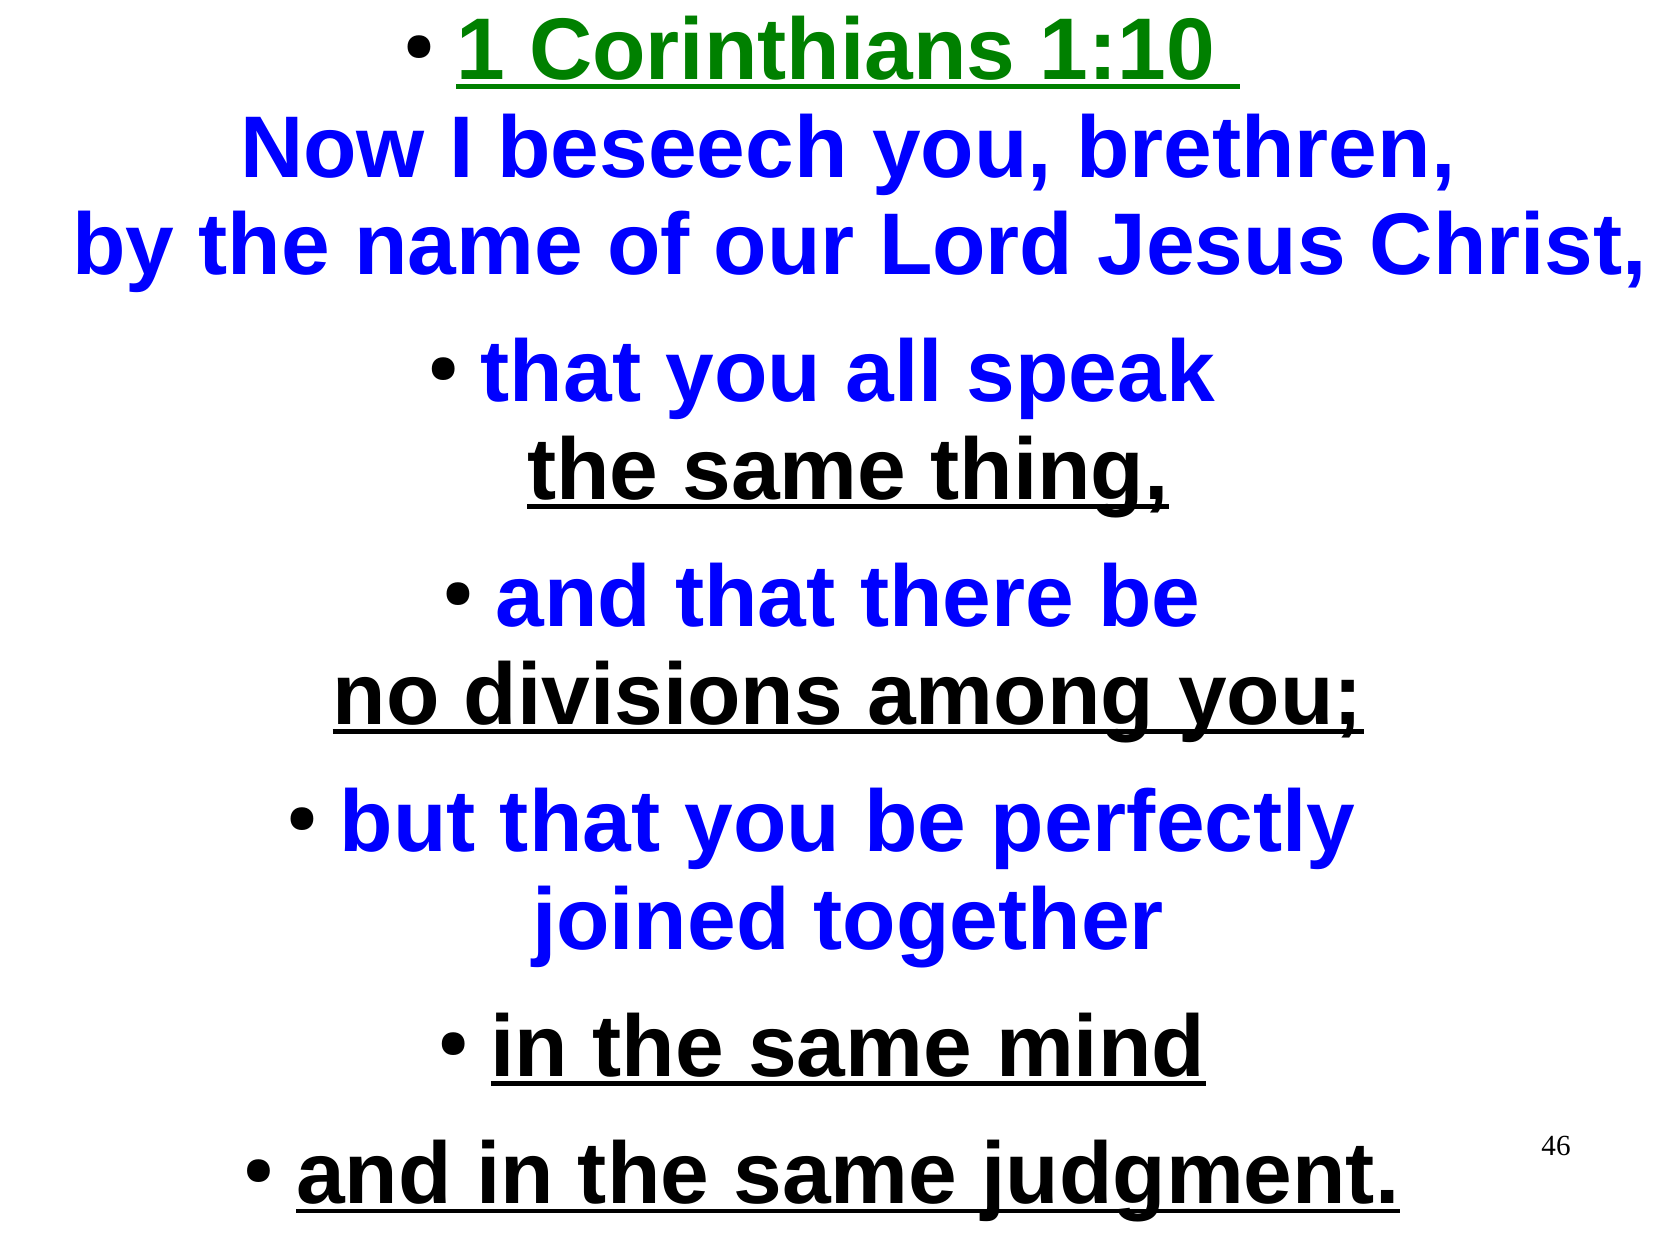

# 1 Corinthians 1:10  Now I beseech you, brethren, by the name of our Lord Jesus Christ,
that you all speak
the same thing,
and that there be
no divisions among you;
but that you be perfectly
joined together
in the same mind
and in the same judgment.
46